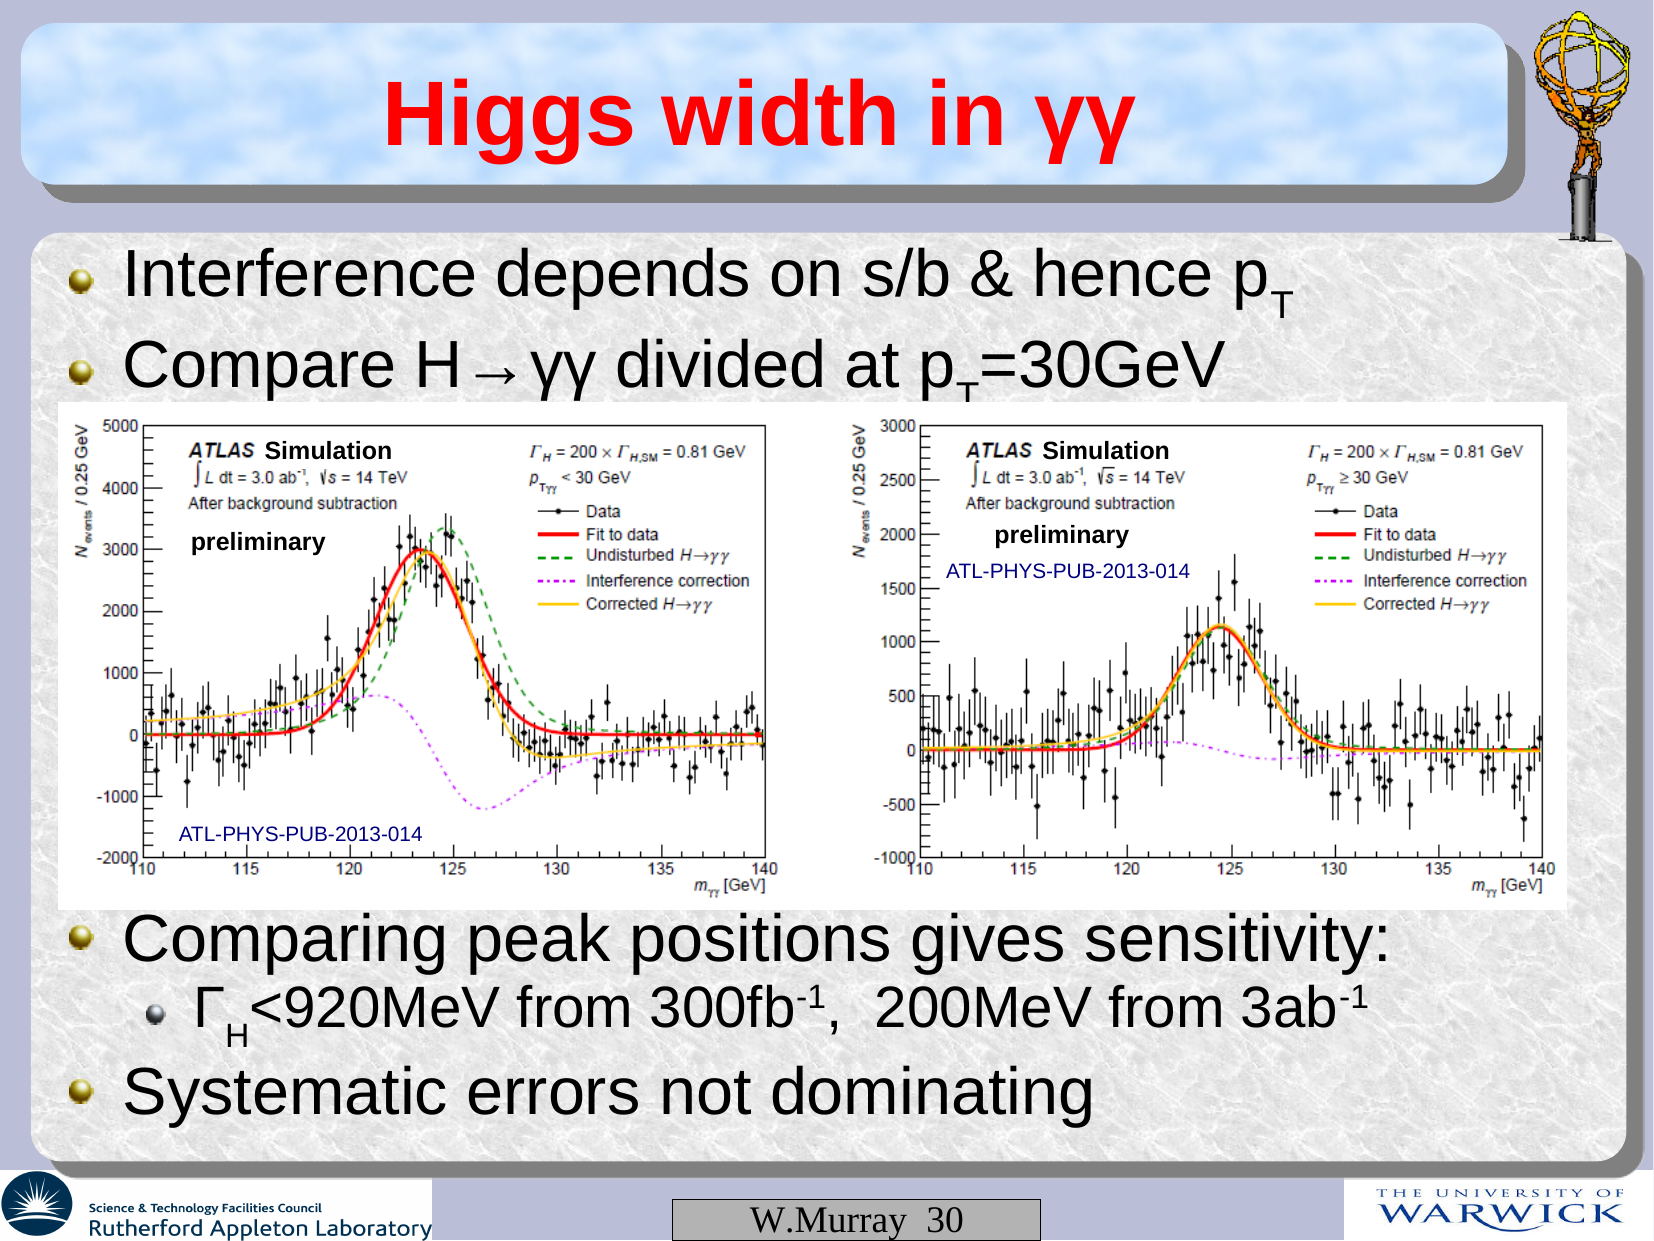

# Higgs width in γγ
Interference depends on s/b & hence pT
Compare H→γγ divided at pT=30GeV
Comparing peak positions gives sensitivity:
ΓH<920MeV from 300fb-1, 200MeV from 3ab-1
Systematic errors not dominating
Simulation
Simulation
preliminary
preliminary
ATL-PHYS-PUB-2013-014
ATL-PHYS-PUB-2013-014